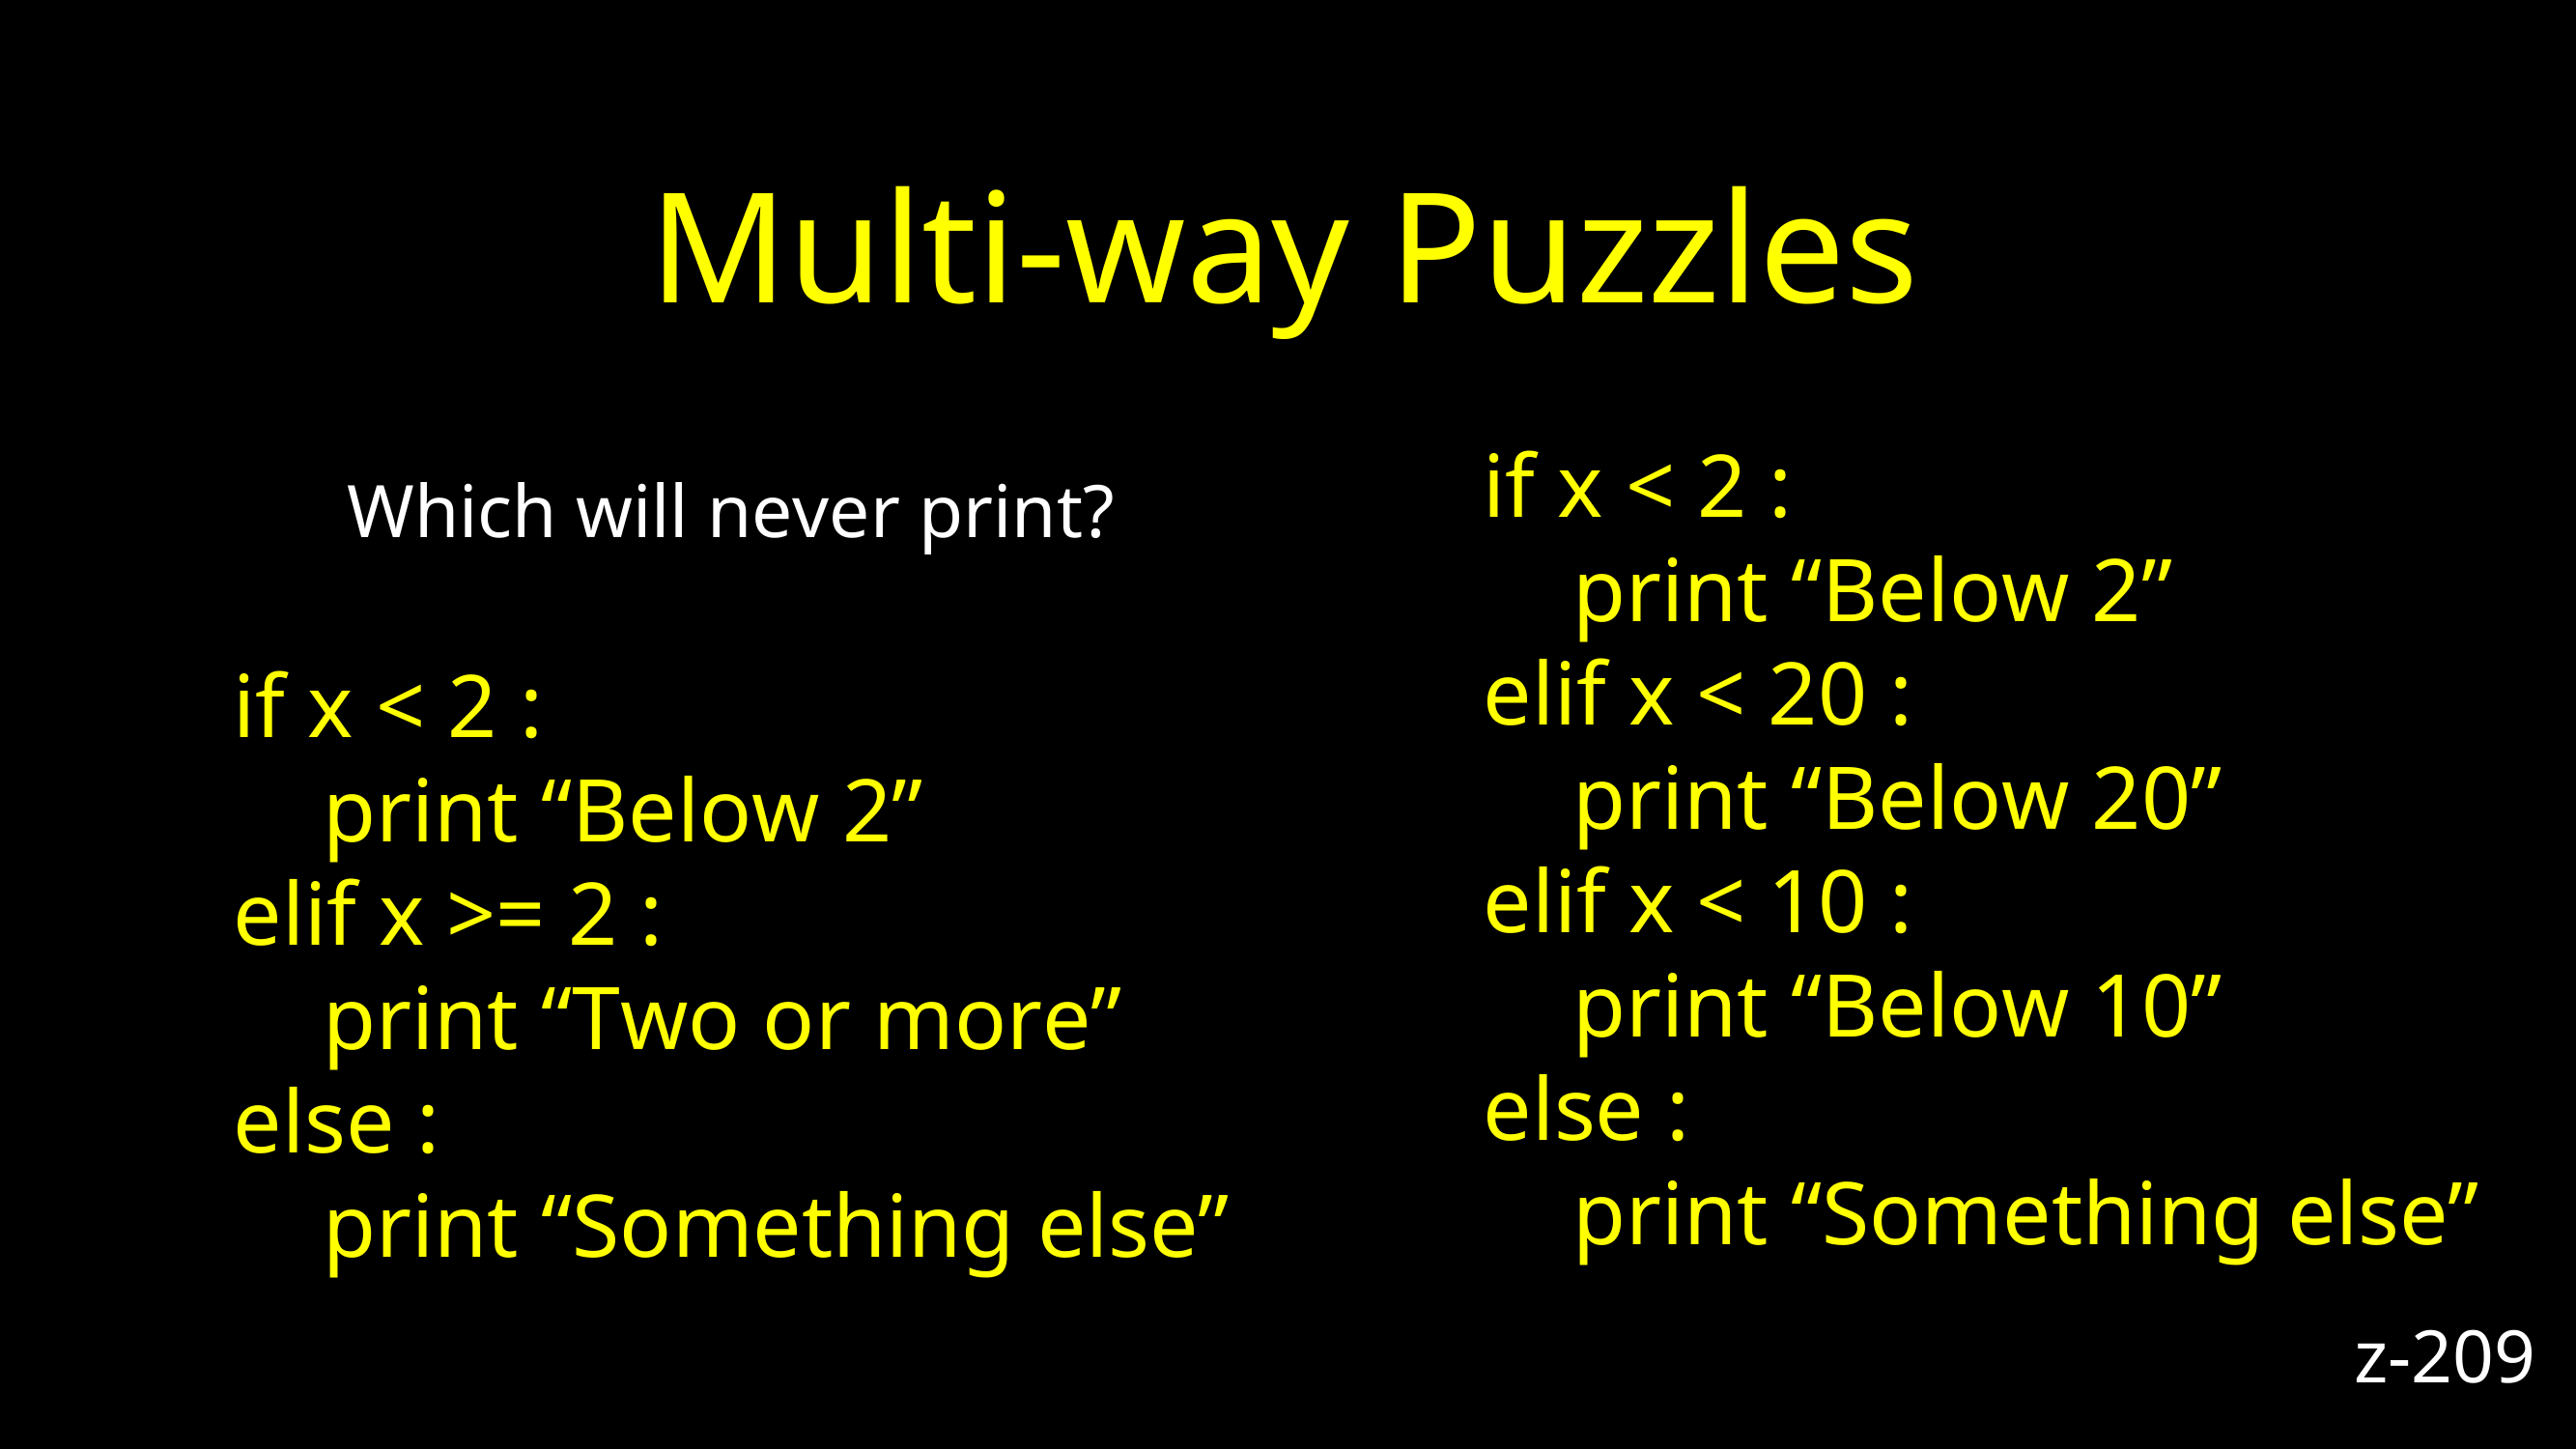

# Multi-way Puzzles
if x < 2 :
 print “Below 2”
elif x < 20 :
 print “Below 20”
elif x < 10 :
 print “Below 10”
else :
 print “Something else”
Which will never print?
if x < 2 :
 print “Below 2”
elif x >= 2 :
 print “Two or more”
else :
 print “Something else”
z-209